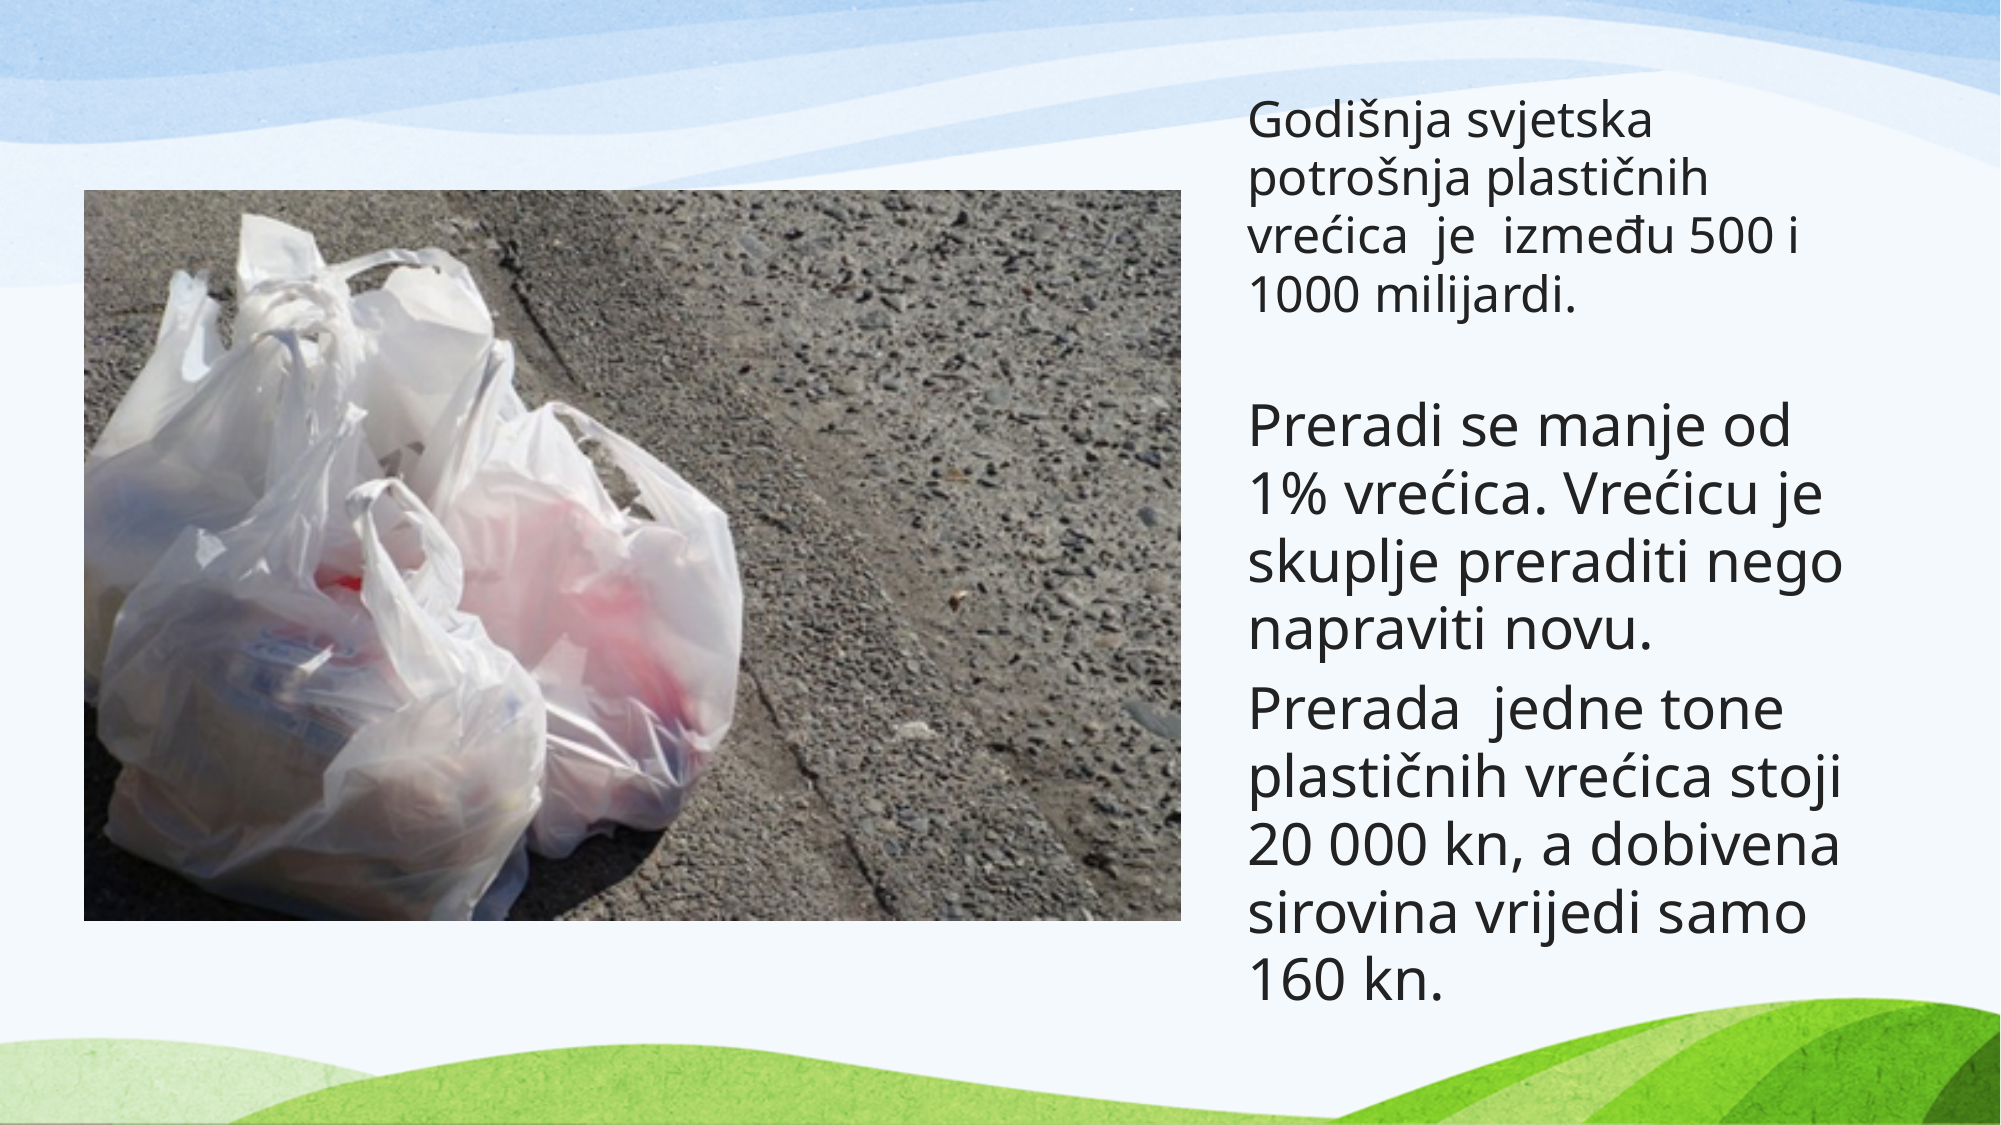

Godišnja svjetska potrošnja plastičnih vrećica je između 500 i 1000 milijardi.
Preradi se manje od 1% vrećica. Vrećicu je skuplje preraditi nego napraviti novu.
Prerada jedne tone plastičnih vrećica stoji 20 000 kn, a dobivena sirovina vrijedi samo 160 kn.
#